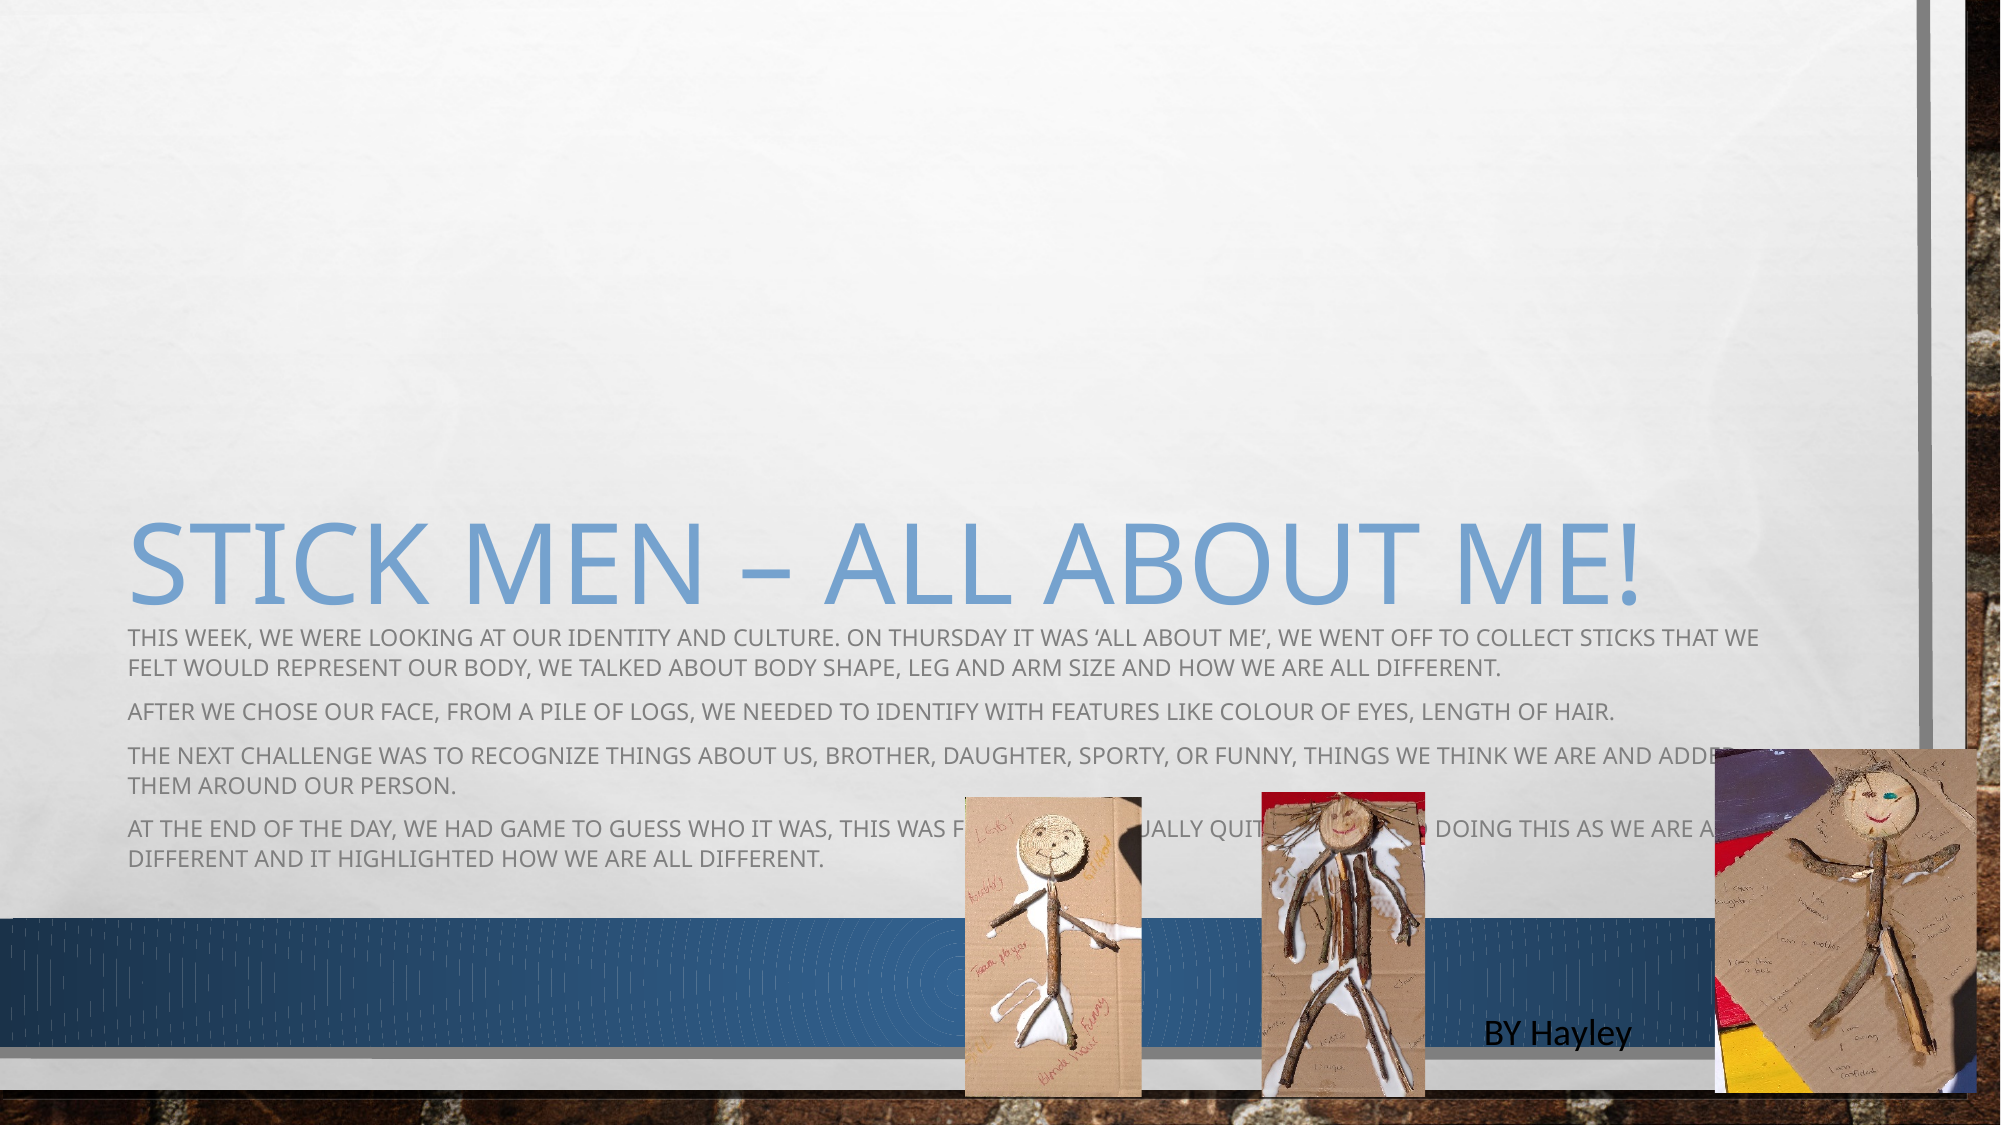

# STICK MEN – all about me!
This week, we were looking at our Identity and Culture. On Thursday it was ‘All about ME’, we went off to collect sticks that we felt would represent our body, we talked about body shape, leg and arm size and how we are all different.
After we chose our face, from a pile of logs, we needed to identify with features like colour of eyes, length of hair.
The next challenge was to recognize things about us, brother, daughter, sporty, or funny, things we think we are and added them around our person.
At the end of the day, we had game to guess who it was, this was funny and actually quite easy, I liked doing this as we are all different and it highlighted how we are all different.
BY Hayley